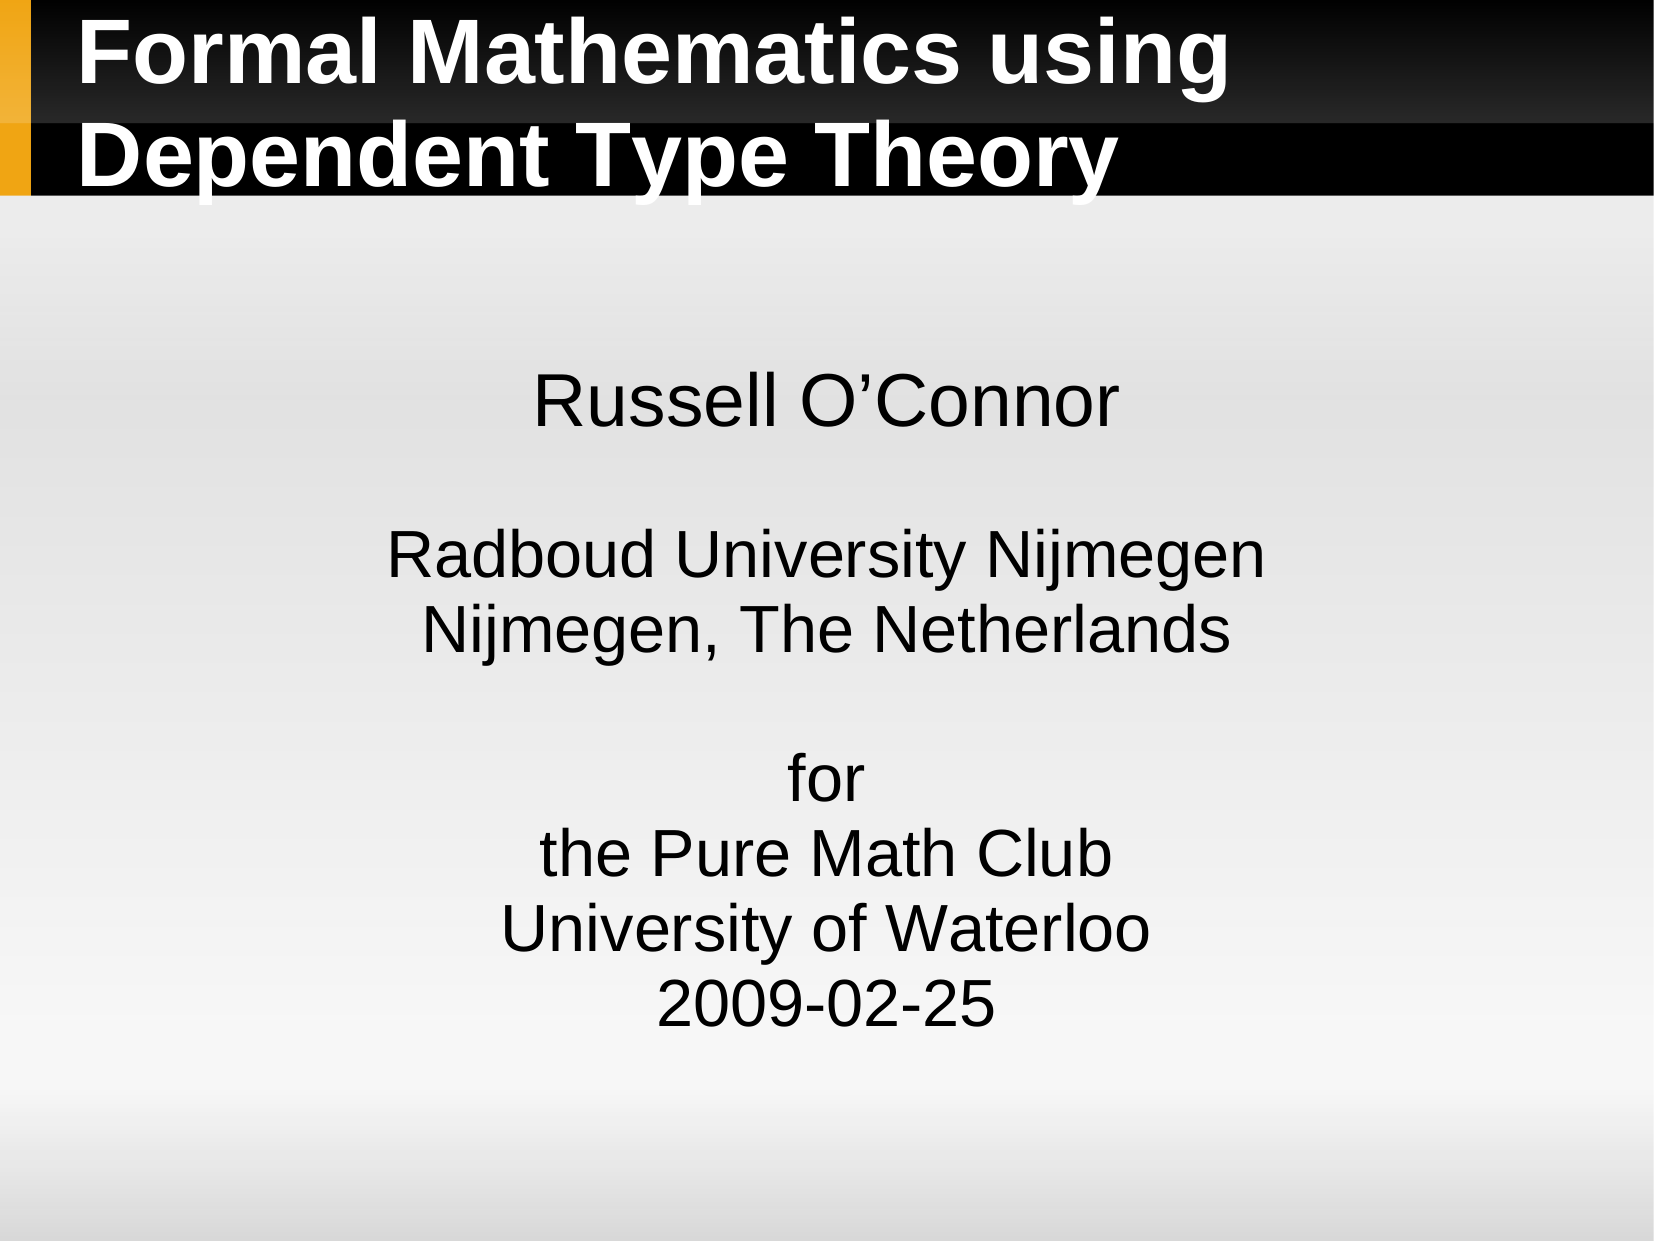

# Formal Mathematics using Dependent Type Theory
Russell O’Connor
Radboud University Nijmegen
Nijmegen, The Netherlands
for
the Pure Math Club
University of Waterloo
2009-02-25